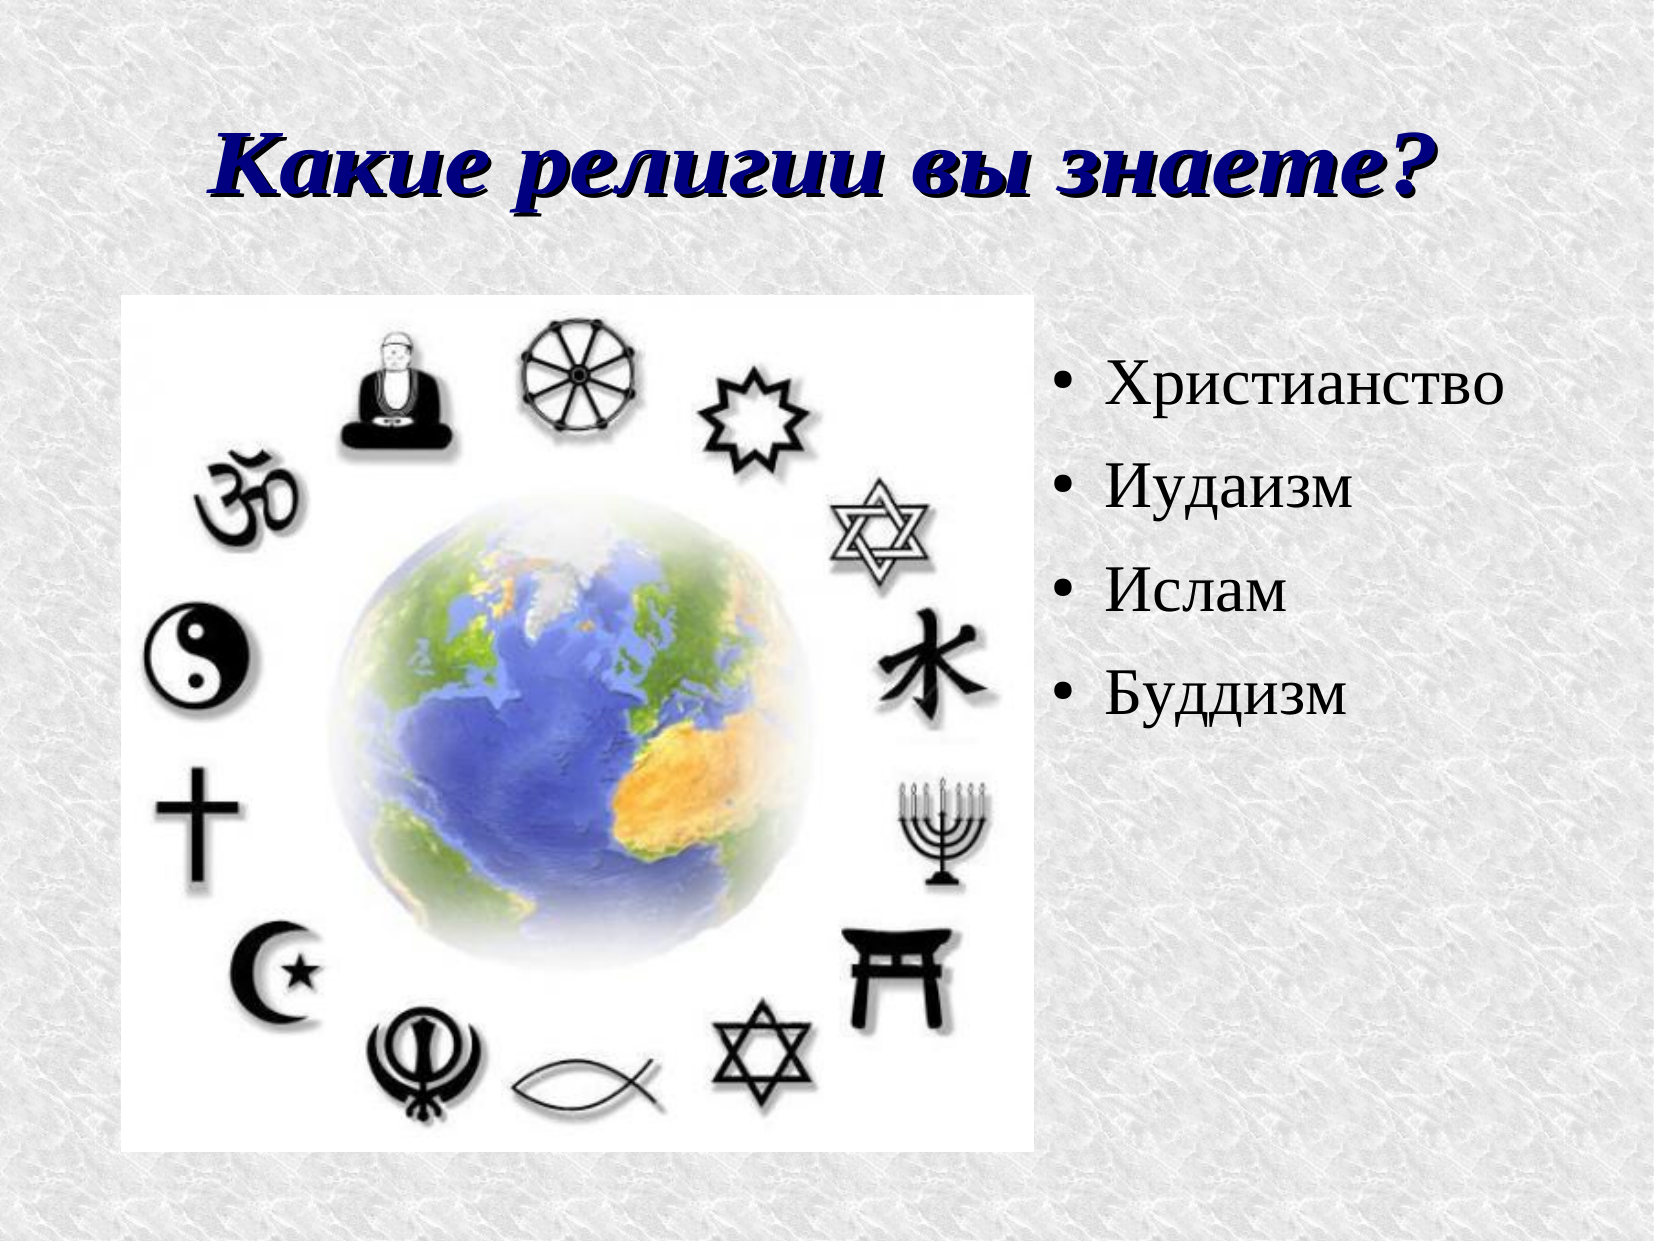

# Какие религии вы знаете?
Христианство
Иудаизм
Ислам
Буддизм